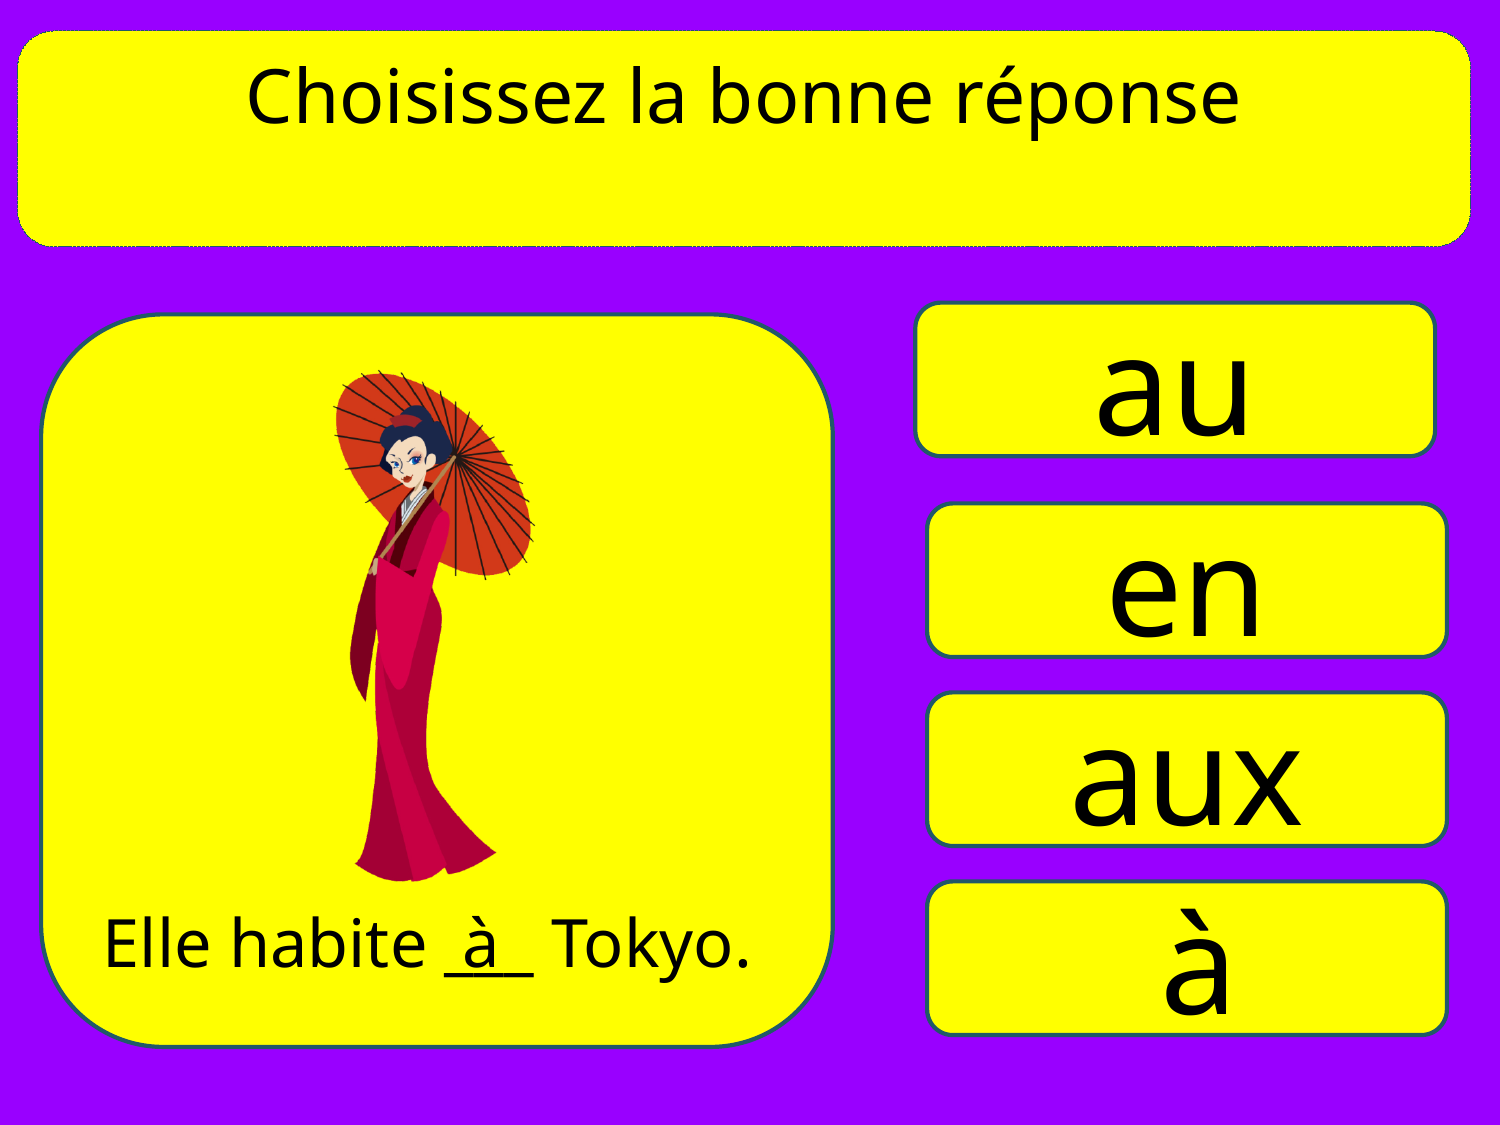

Choisissez la bonne réponse
au
en
aux
à
Elle habite ___ Tokyo.
à